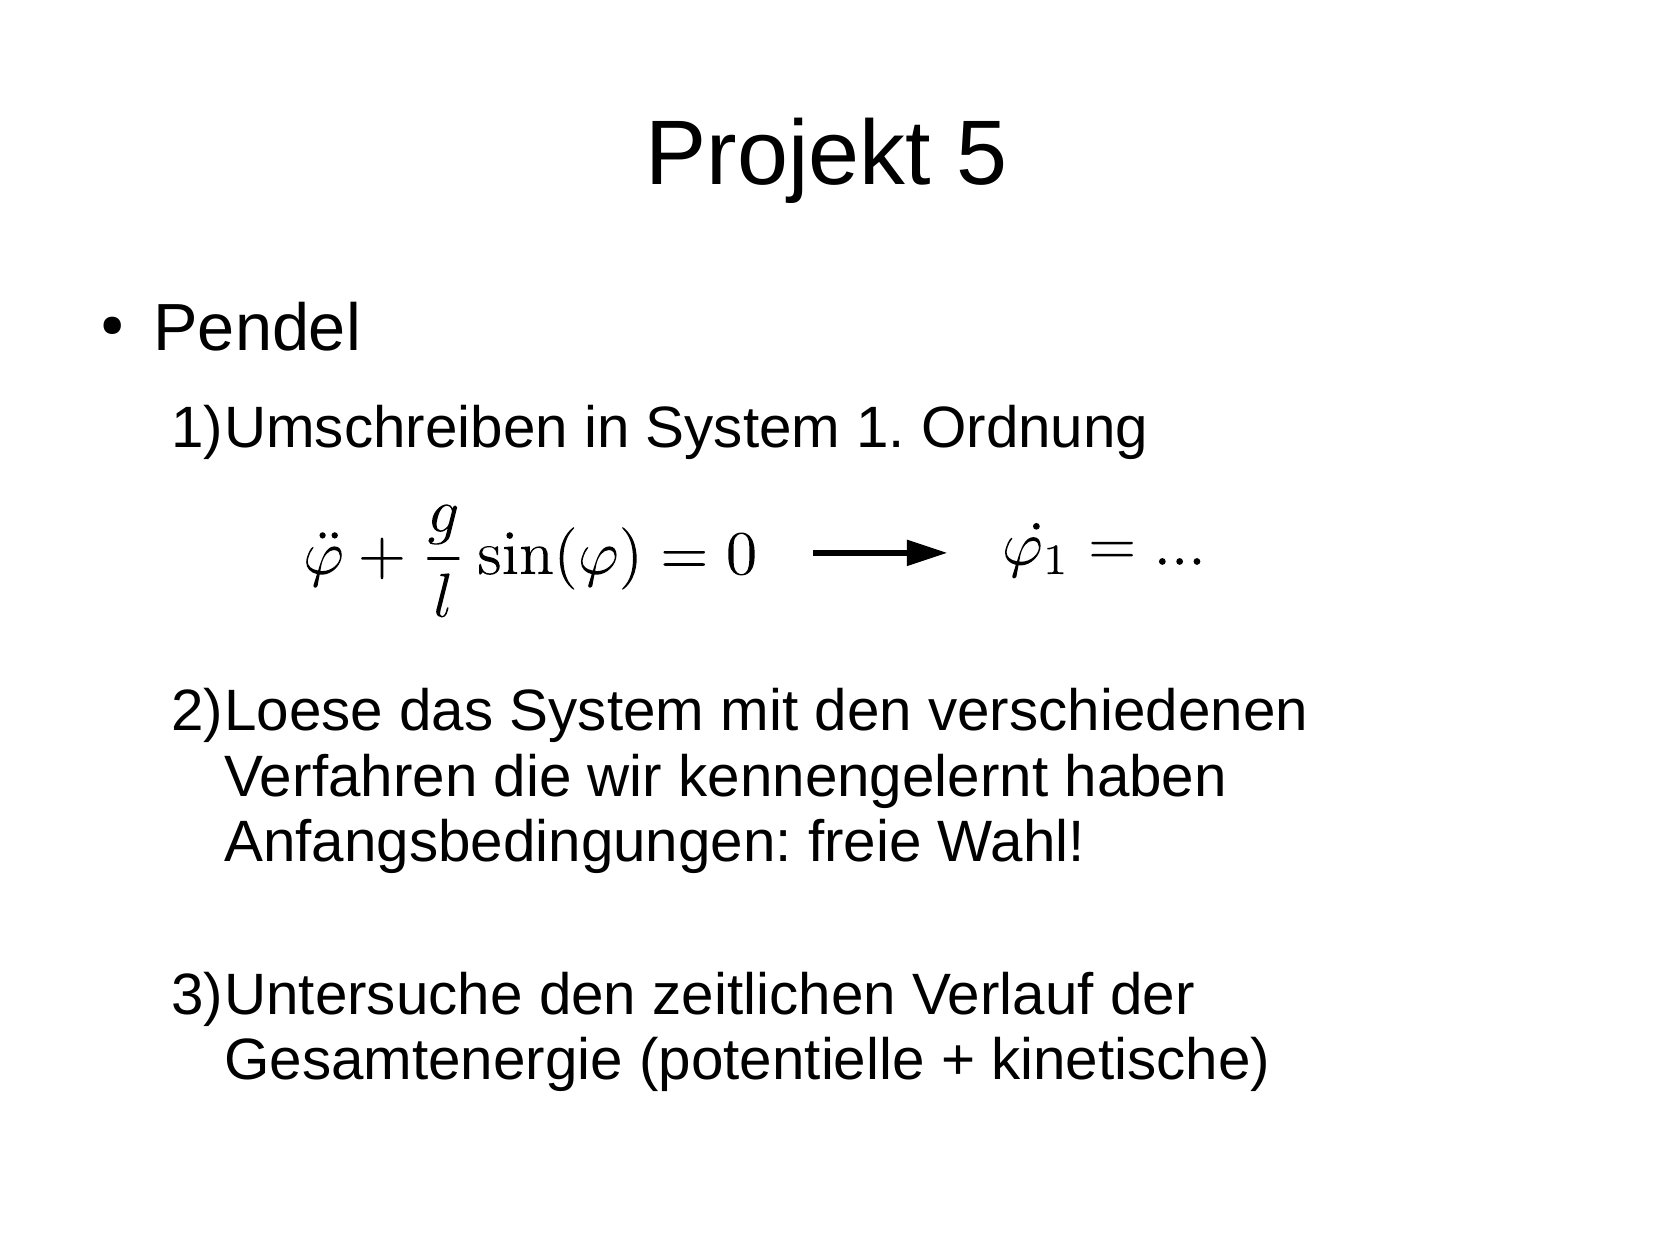

# Projekt 5
Pendel
Umschreiben in System 1. Ordnung
Loese das System mit den verschiedenen Verfahren die wir kennengelernt haben
Anfangsbedingungen: freie Wahl!
Untersuche den zeitlichen Verlauf der Gesamtenergie (potentielle + kinetische)